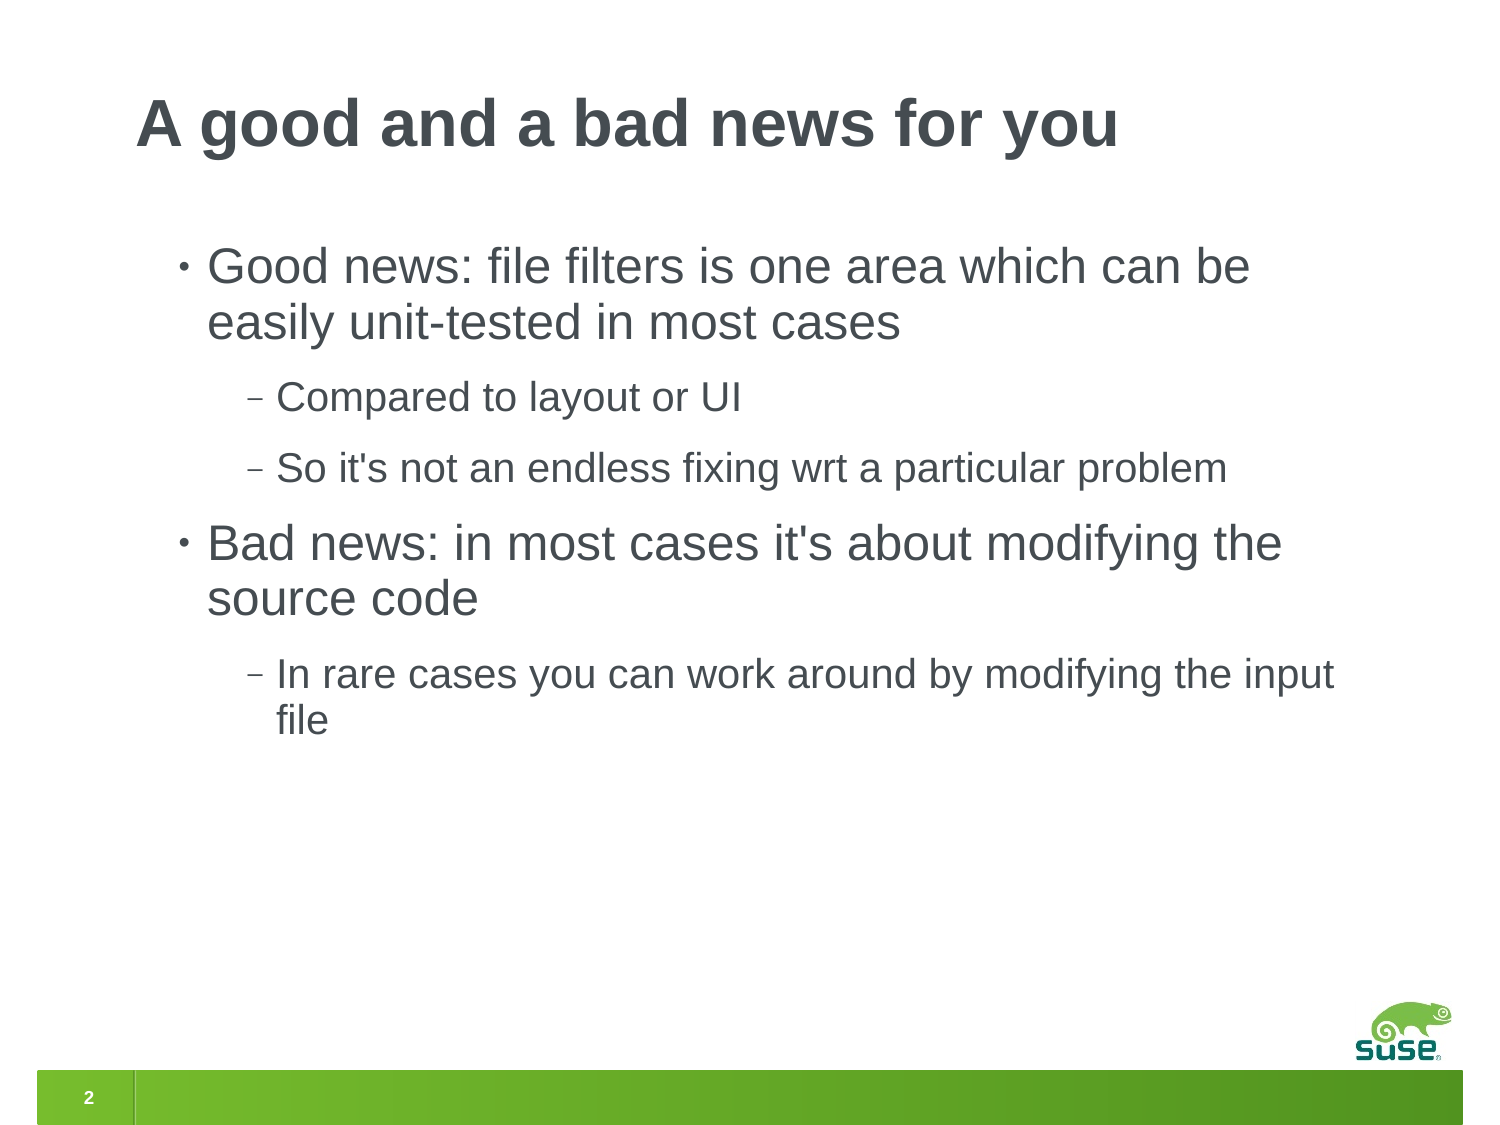

# A good and a bad news for you
Good news: file filters is one area which can be easily unit-tested in most cases
Compared to layout or UI
So it's not an endless fixing wrt a particular problem
Bad news: in most cases it's about modifying the source code
In rare cases you can work around by modifying the input file